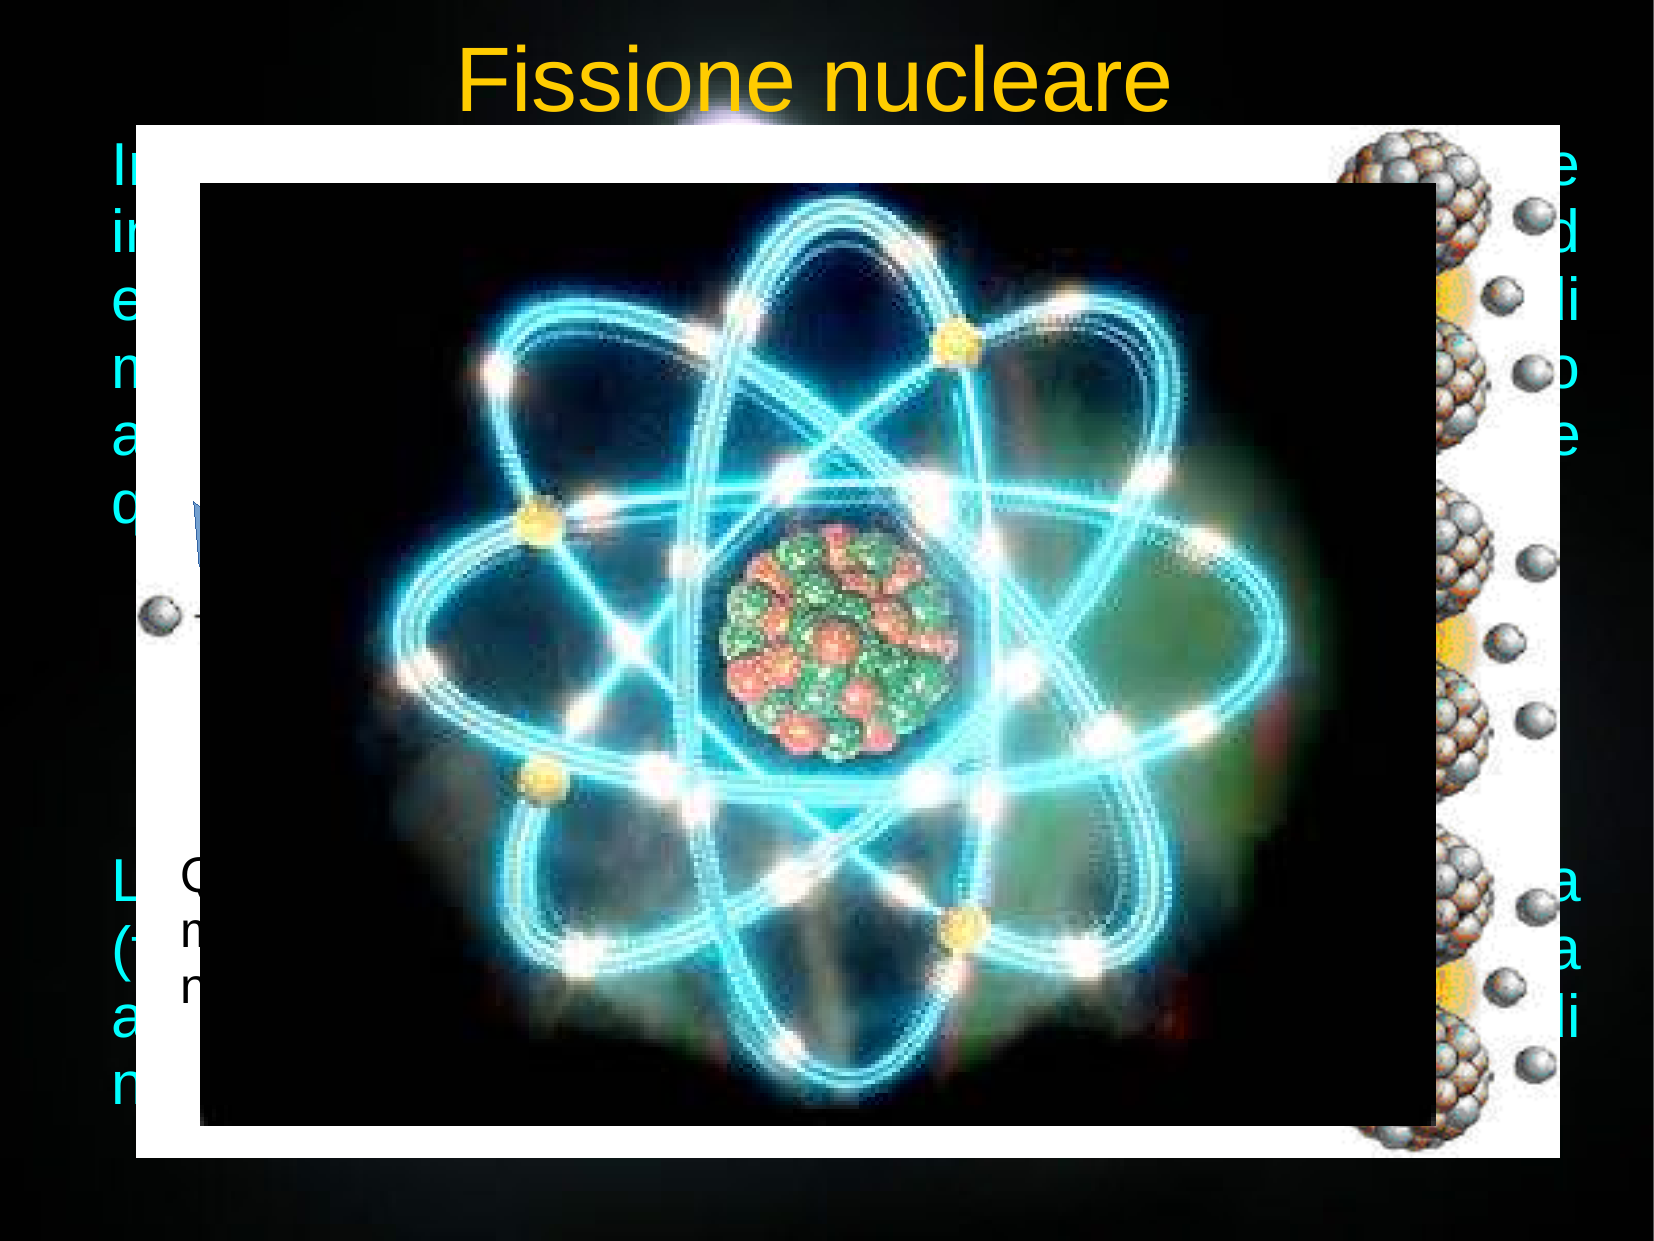

# Fissione nucleare
In fisica la fissione nucleare è una reazione nucleare in cui il nucleo di un elemento chimico pesante (ad esempio uranio o plutonio) decade in frammenti di minori dimensioni, ovvero in nuclei di atomi a numero atomico inferiore, con emissione di una grande quantità di energia e radioattività.
La fissione può avvenire spontaneamente in natura (fissione spontanea) oppure essere indotta artificialmente tramite opportuno bombardamento di neutroni.
neutrone
Questa immagine fa capire meglio il concetto di fissione nucleare